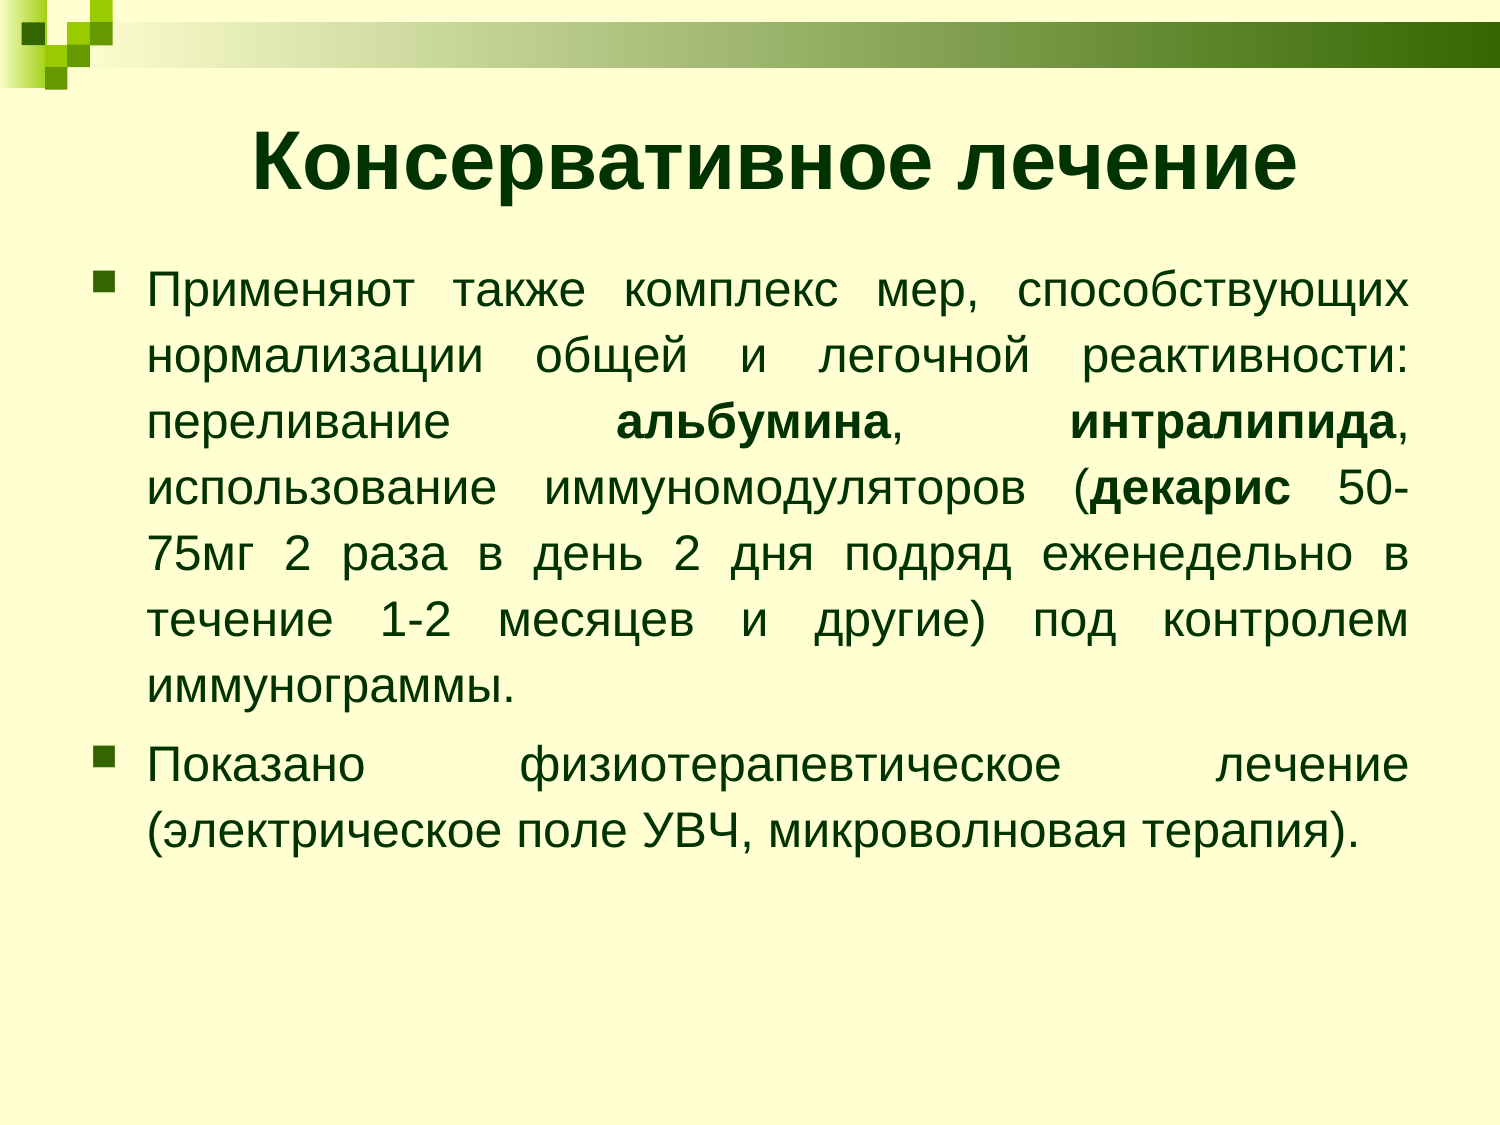

# Консервативное лечение
Применяют также комплекс мер, способствующих нормализации общей и легочной реактивности: переливание альбумина, интралипида, использование иммуномодуляторов (декарис 50-75мг 2 раза в день 2 дня подряд еженедельно в течение 1-2 месяцев и другие) под контролем иммунограммы.
Показано физиотерапевтическое лечение (электрическое поле УВЧ, микроволновая терапия).